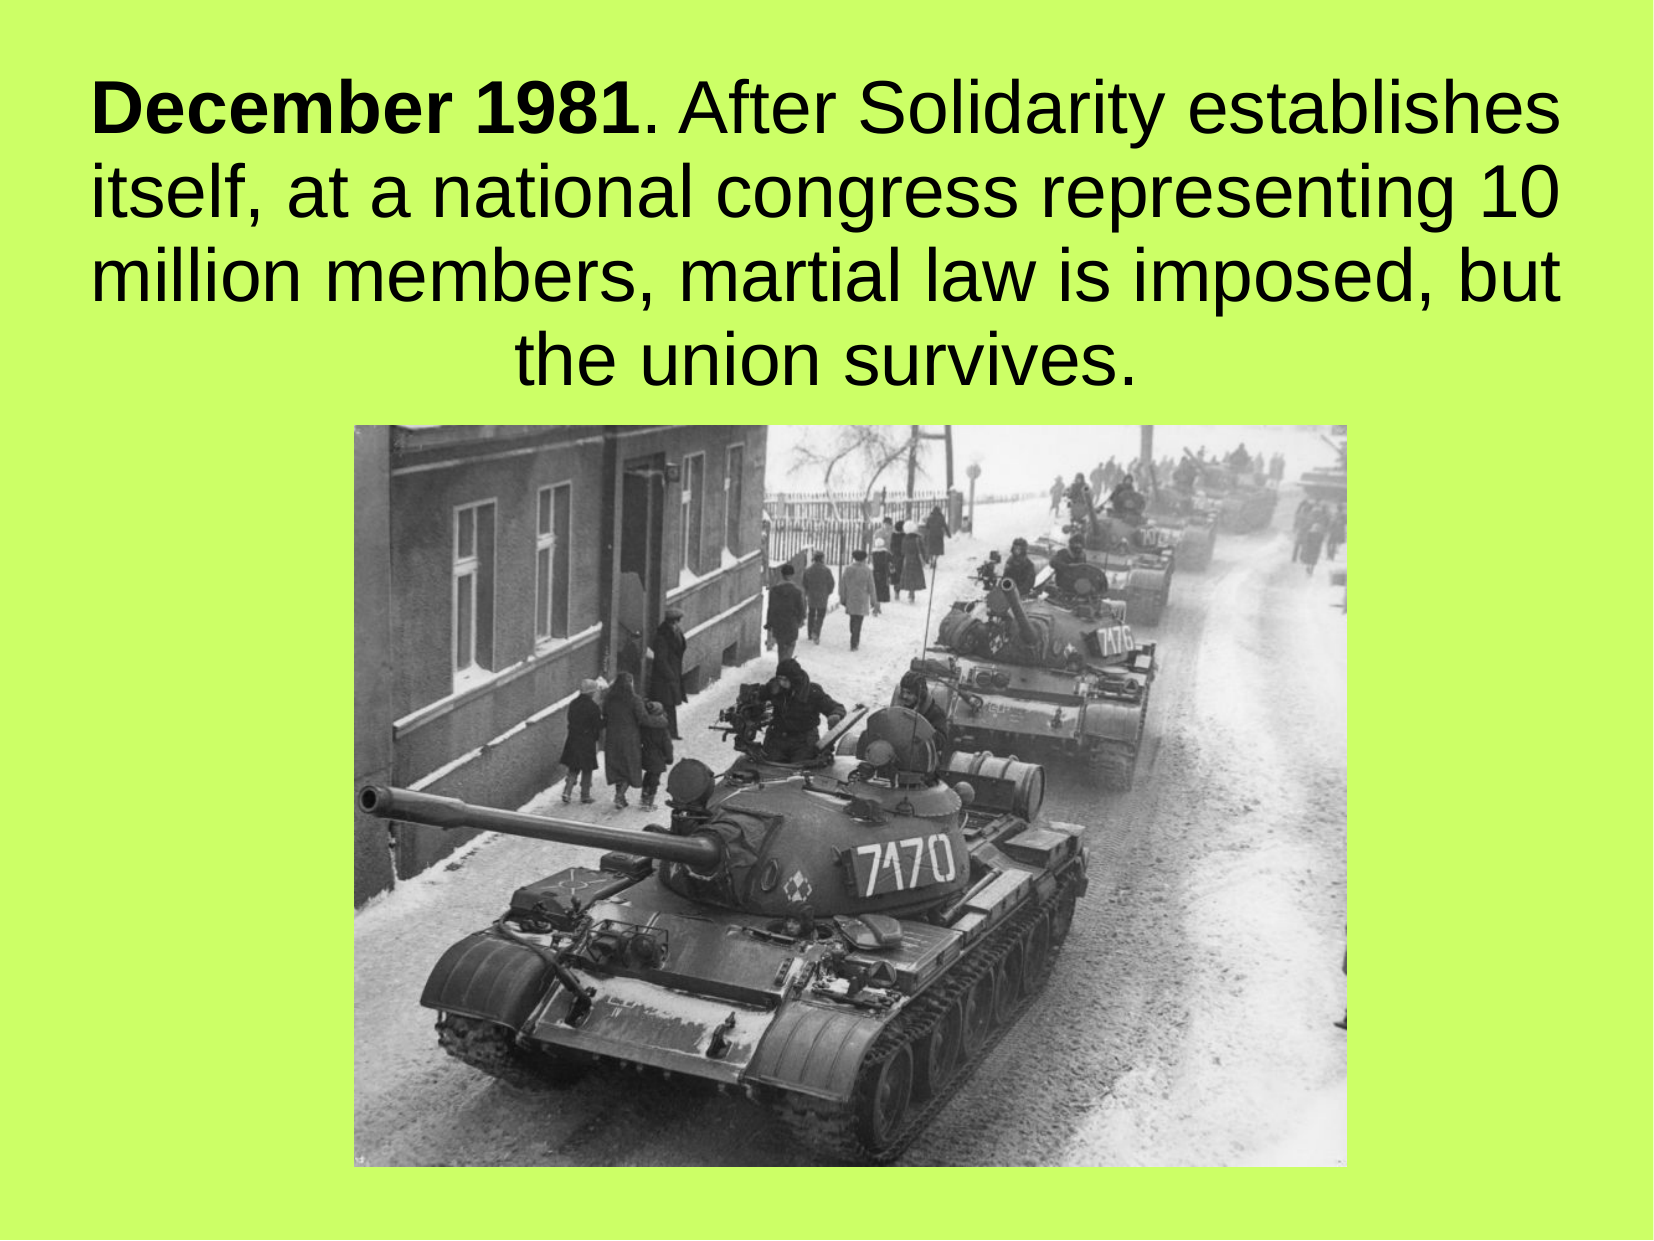

# December 1981. After Solidarity establishes itself, at a national congress representing 10 million members, martial law is imposed, but the union survives.